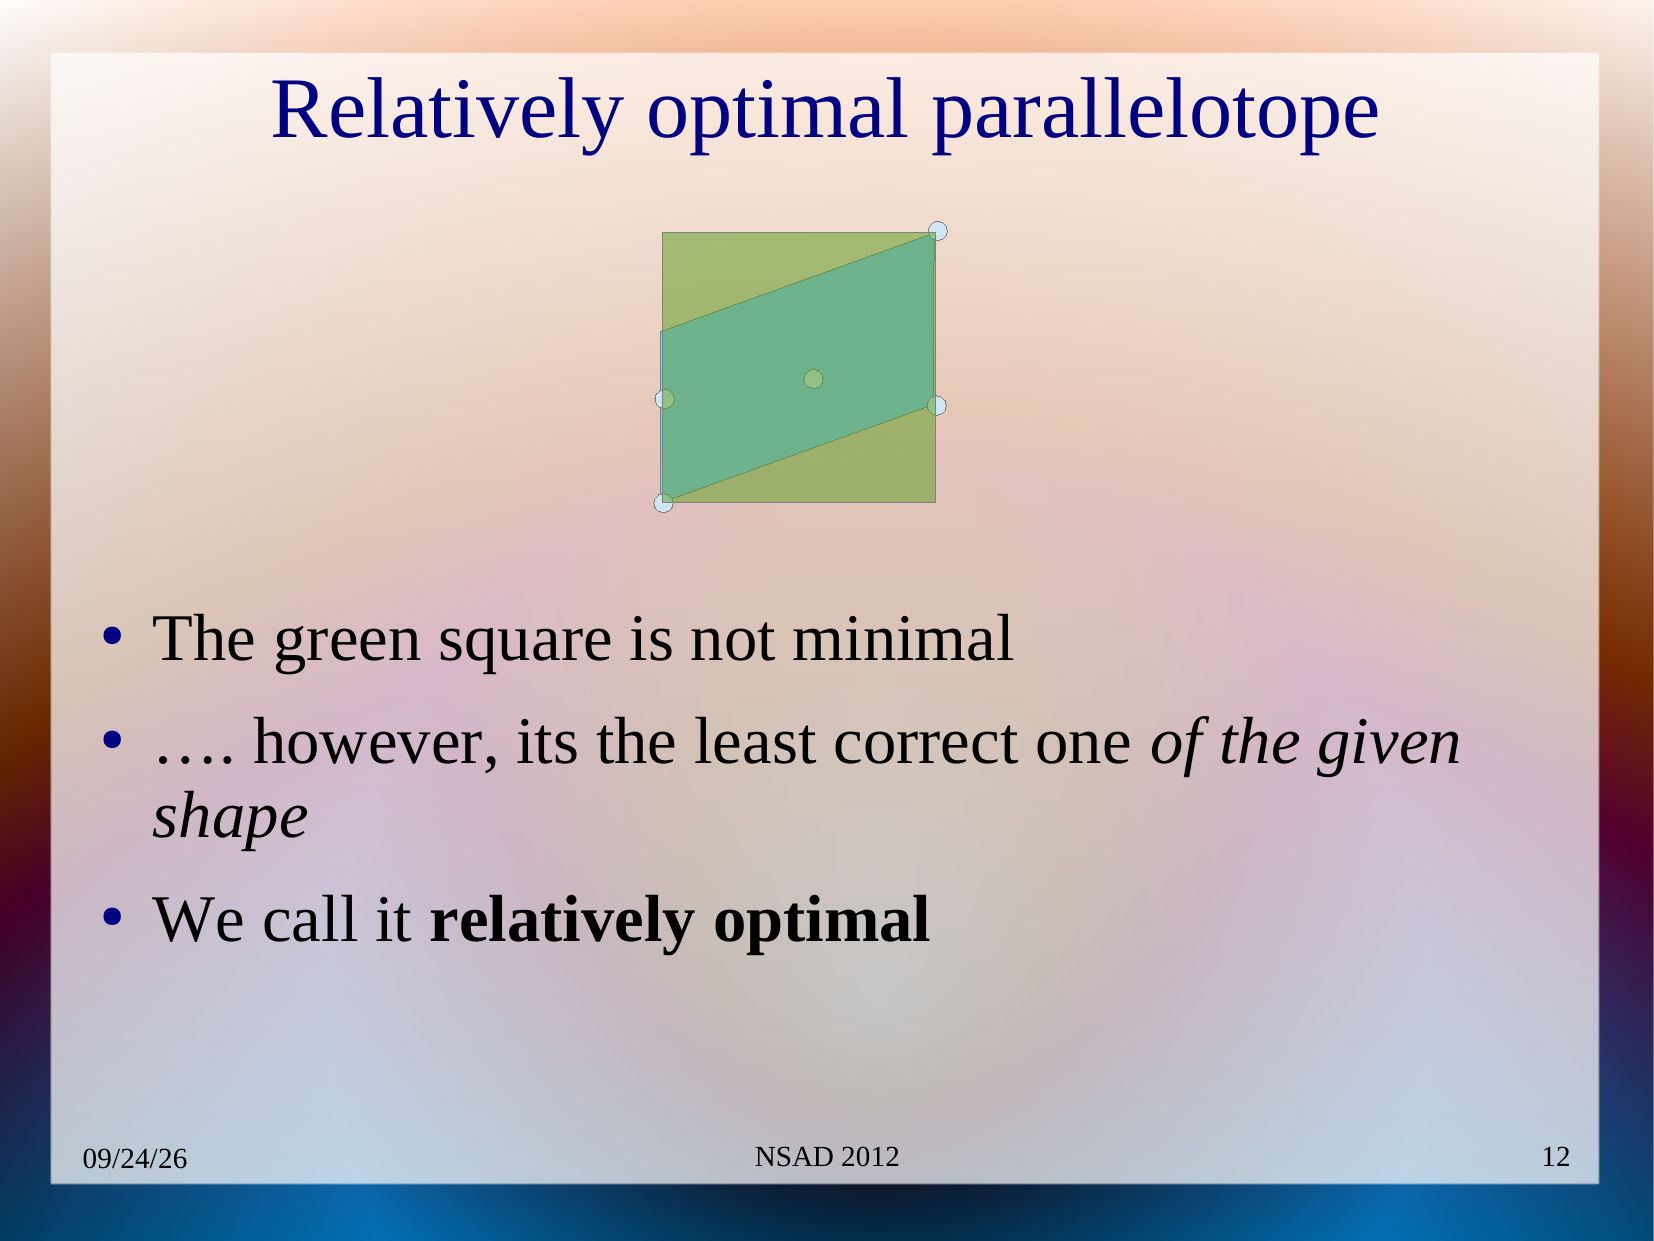

# Relatively optimal parallelotope
The green square is not minimal
…. however, its the least correct one of the given shape
We call it relatively optimal
NSAD 2012
12